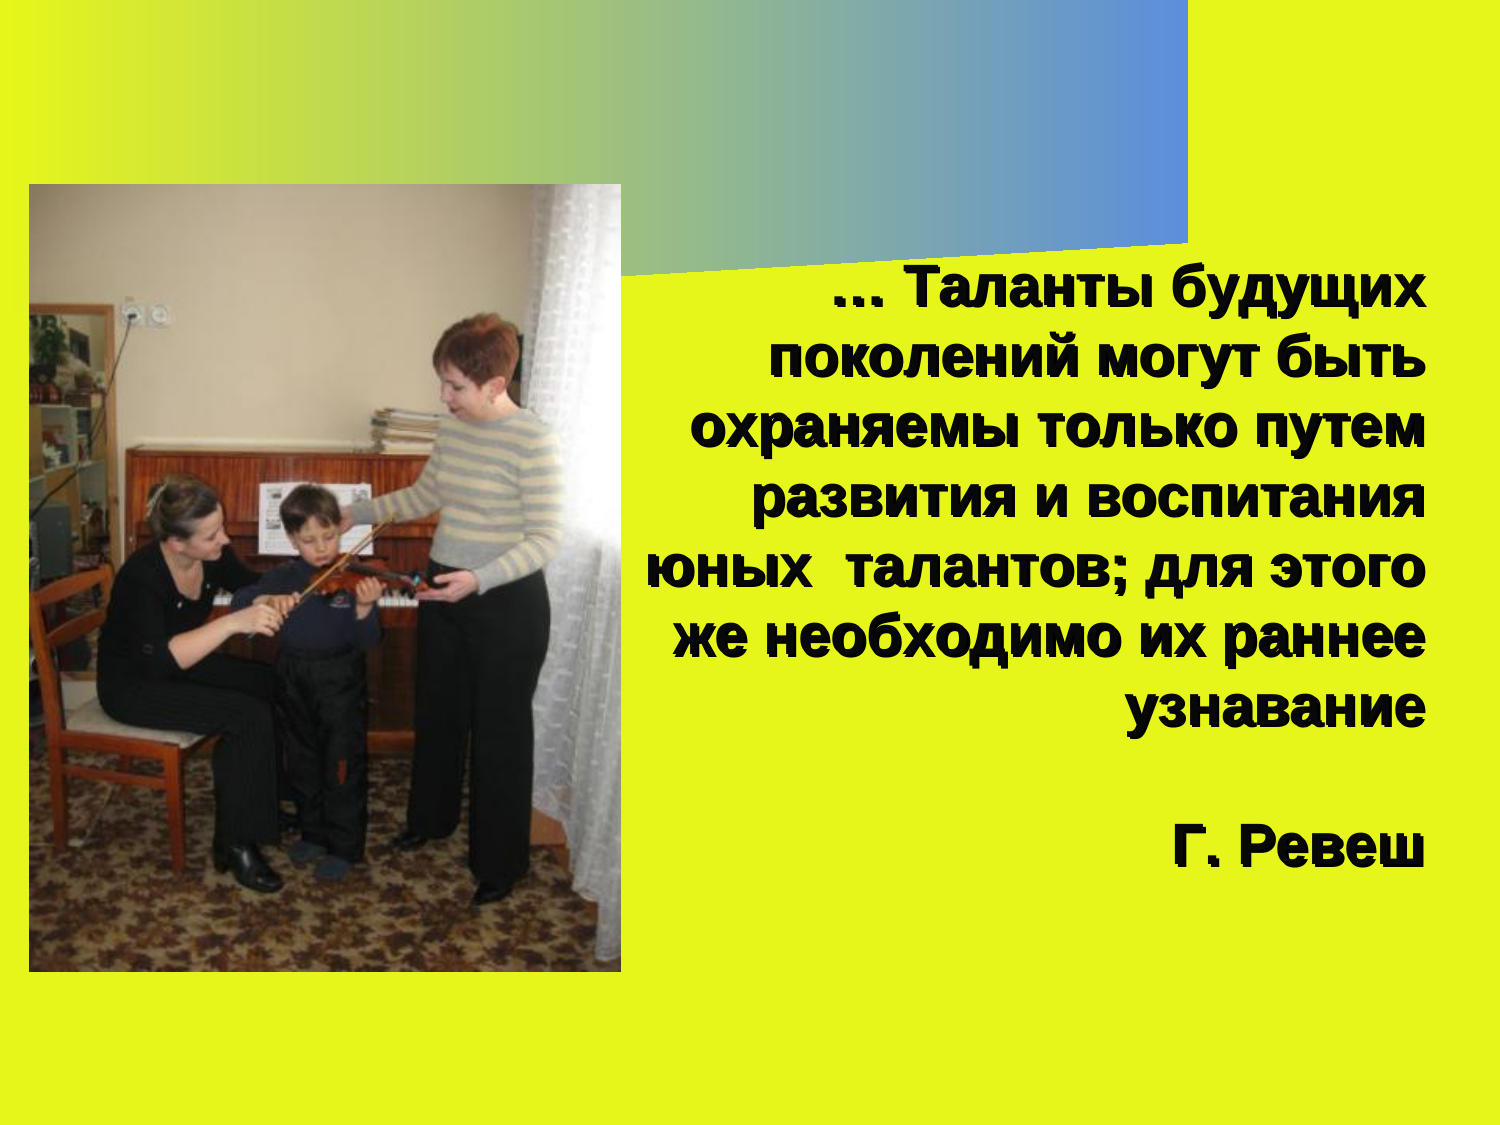

# … Таланты будущих поколений могут быть охраняемы только путем развития и воспитания юных талантов; для этого же необходимо их раннее узнавание Г. Ревеш